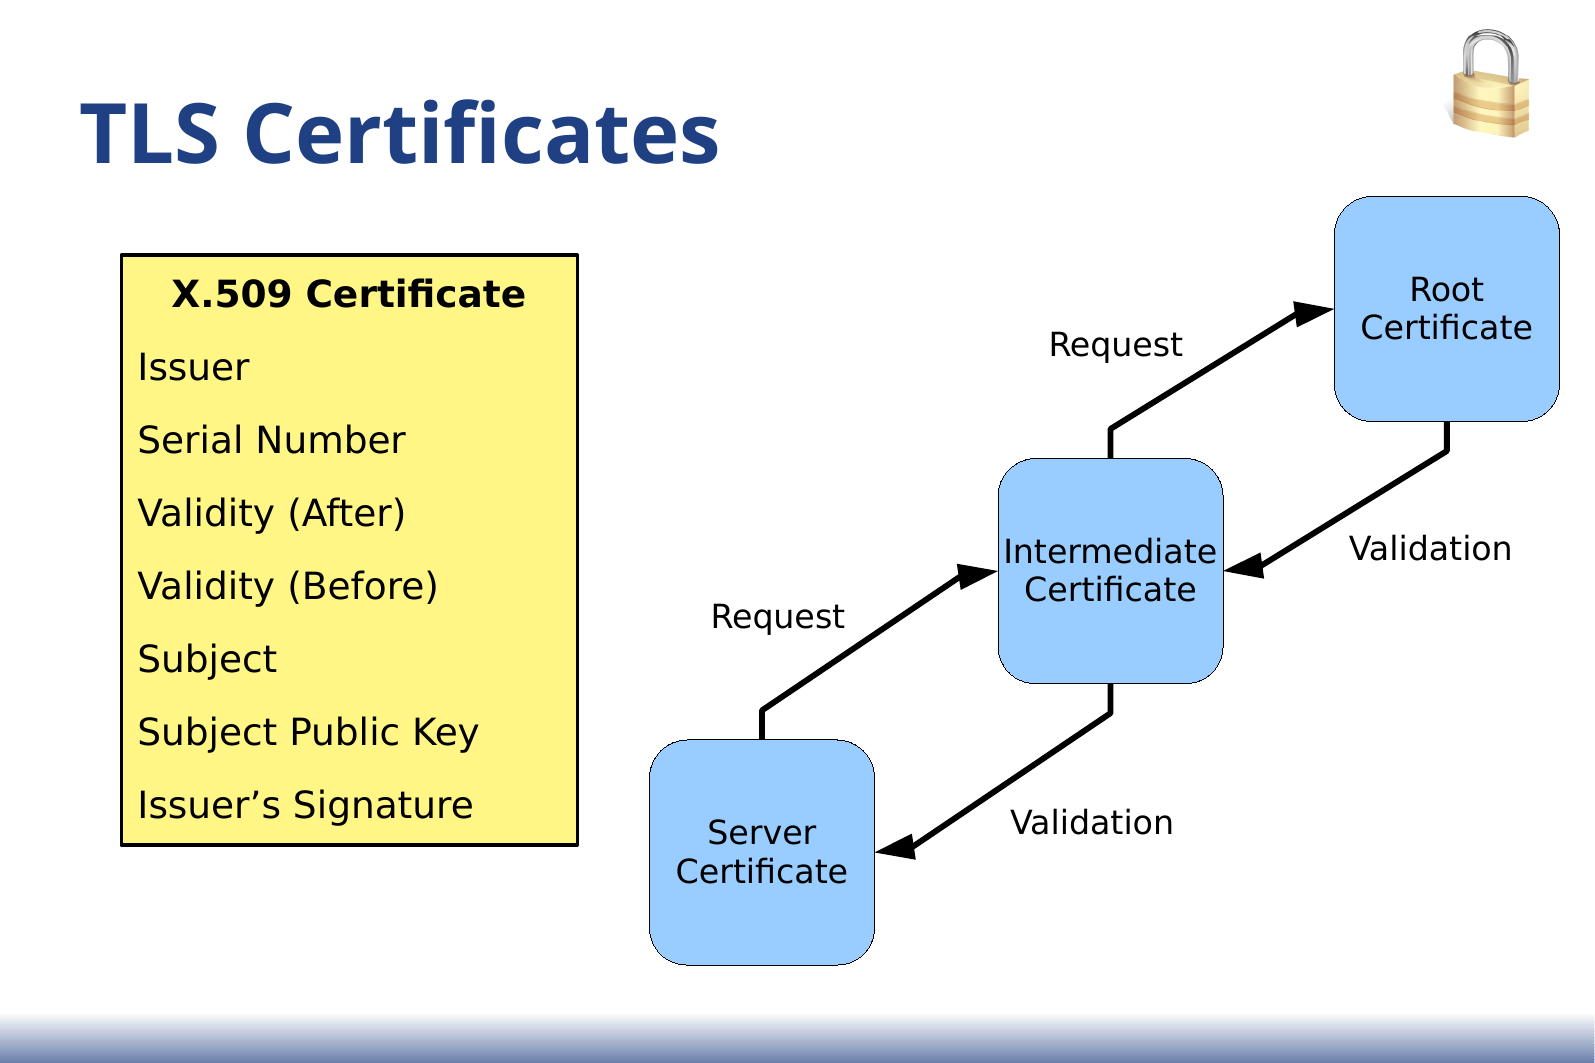

# TLS Certificates
Root
Certificate
X.509 Certificate
Issuer
Serial Number
Validity (After)
Validity (Before)
Subject
Subject Public Key
Issuer’s Signature
Request
Intermediate
Certificate
Validation
Request
Server
Certificate
Validation